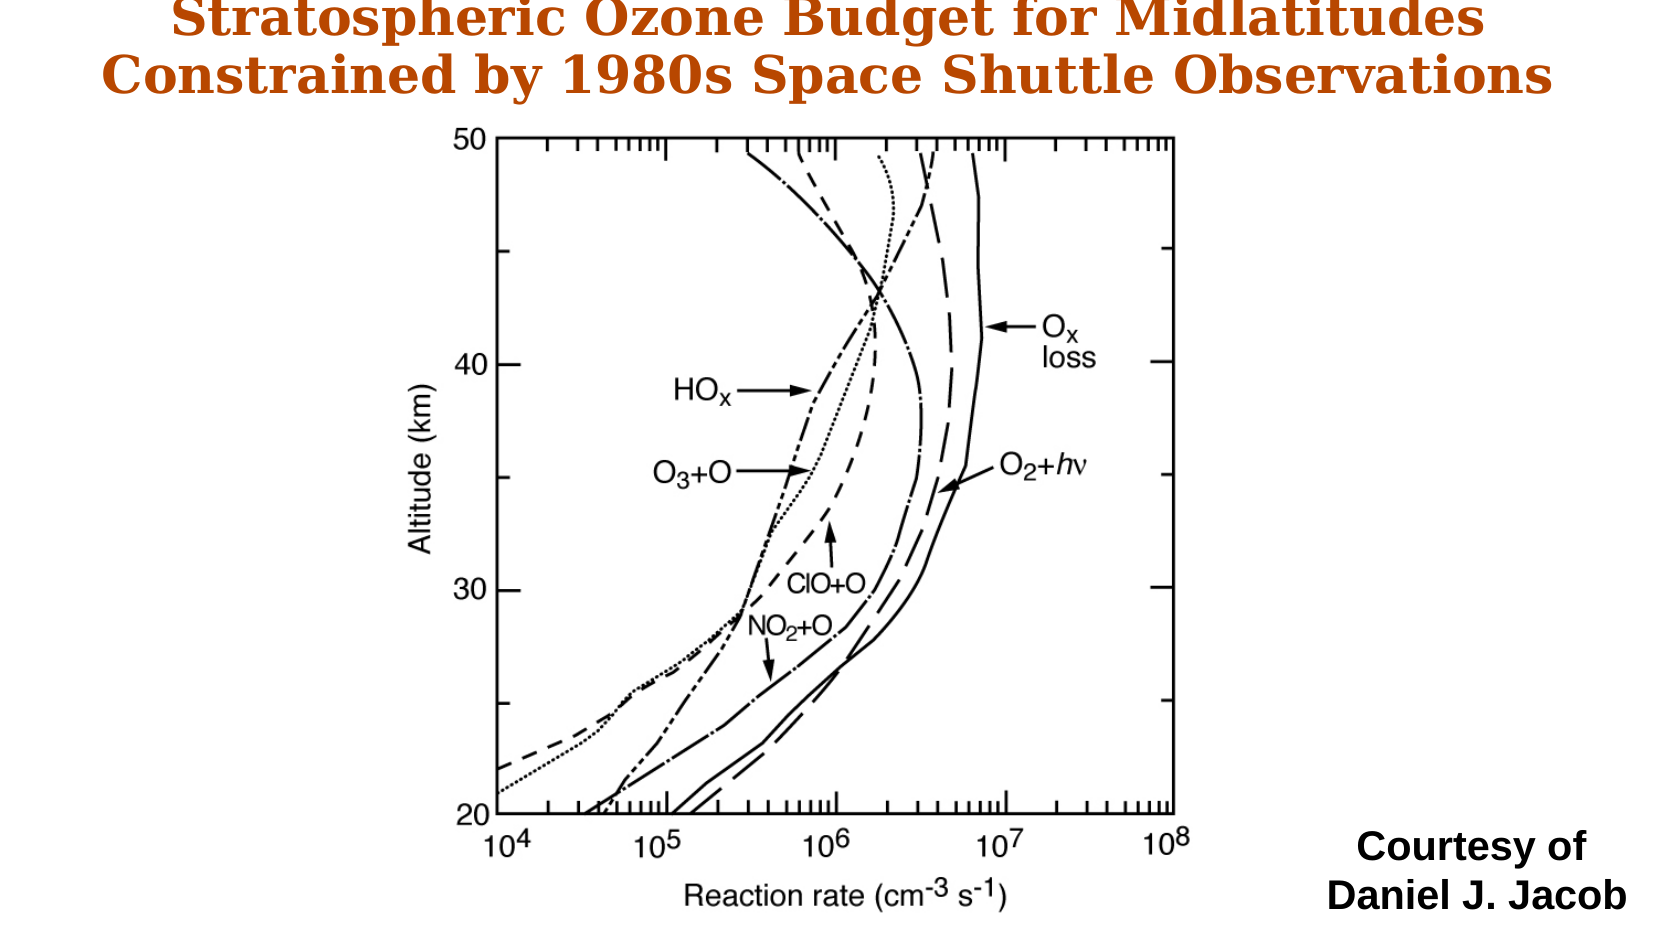

Stratospheric Ozone Budget for Midlatitudes
Constrained by 1980s Space Shuttle Observations
Courtesy of
Daniel J. Jacob